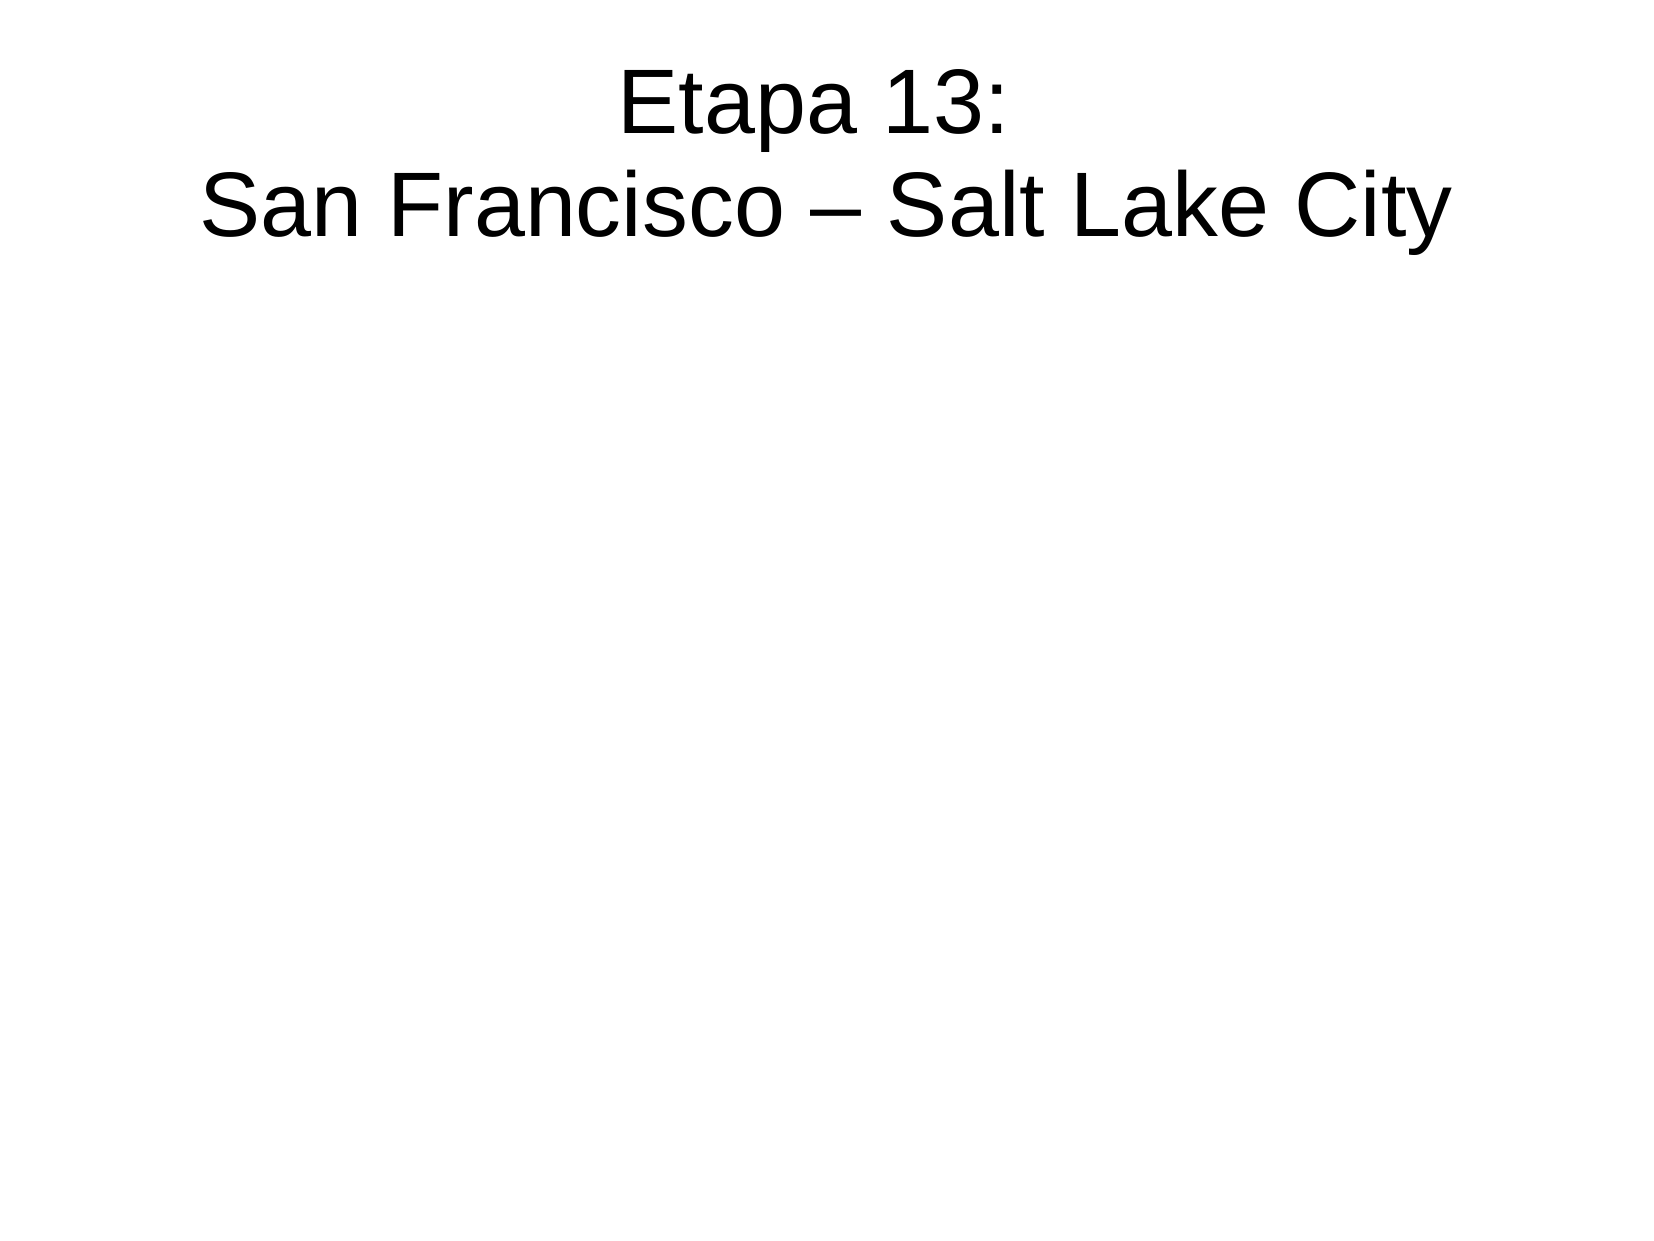

# Etapa 13: San Francisco – Salt Lake City